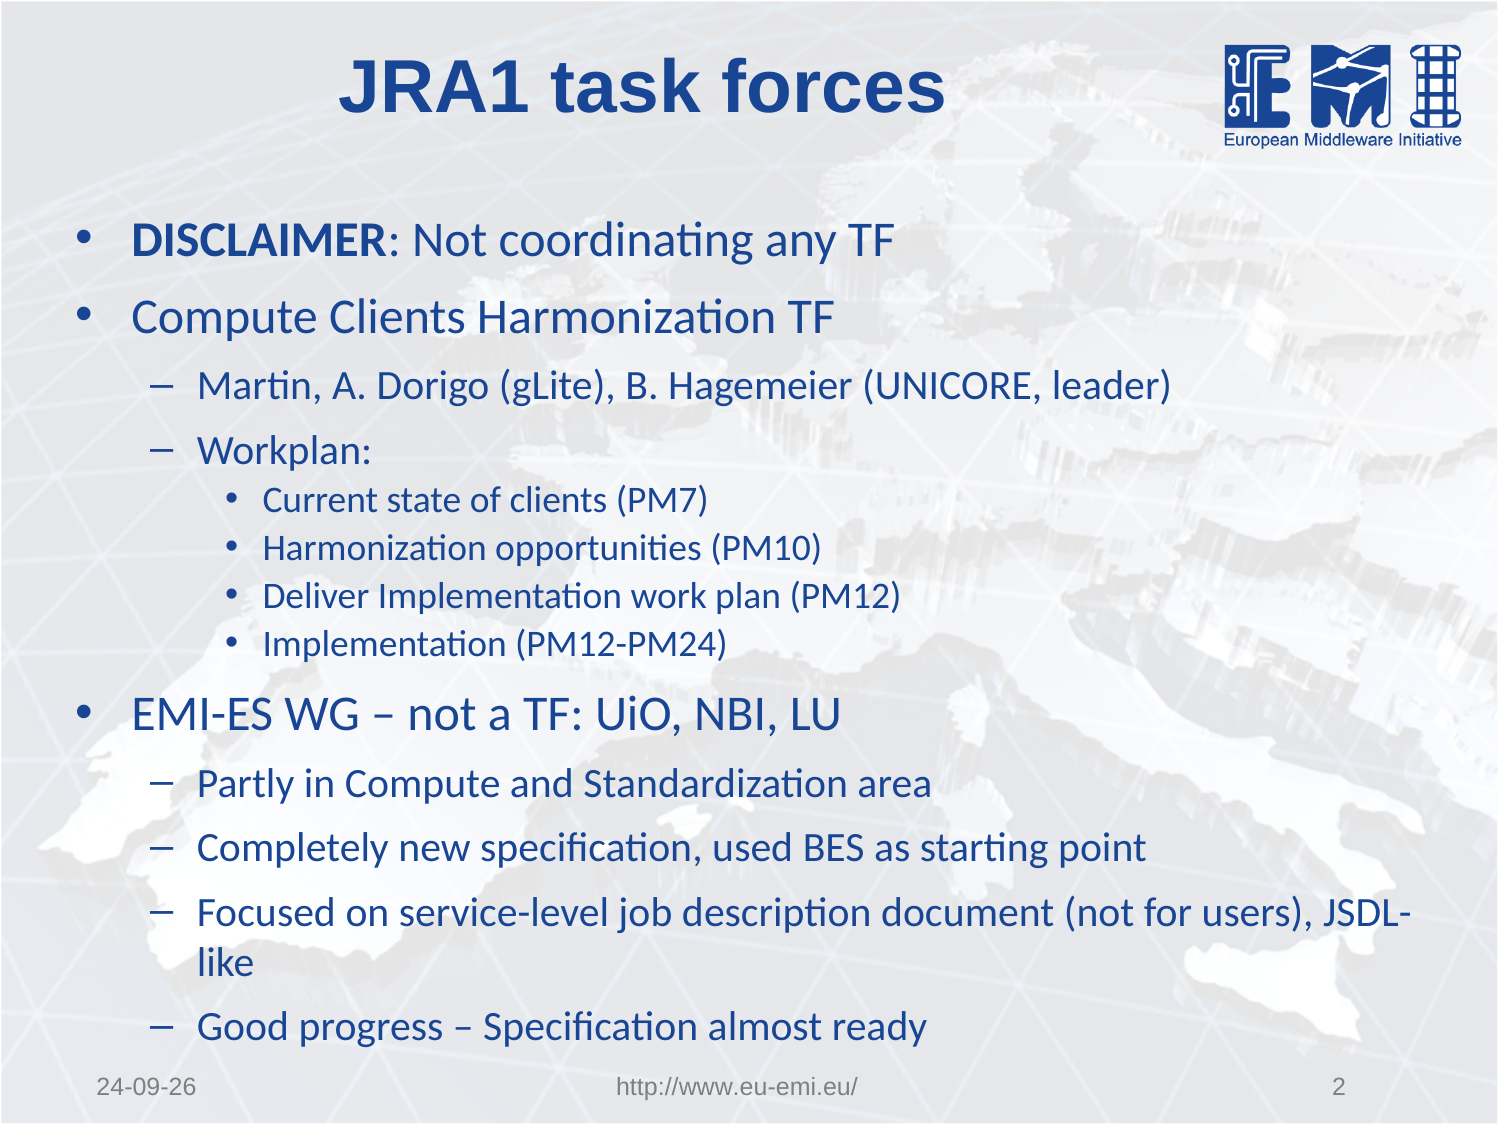

# JRA1 task forces
DISCLAIMER: Not coordinating any TF
Compute Clients Harmonization TF
Martin, A. Dorigo (gLite), B. Hagemeier (UNICORE, leader)
Workplan:
Current state of clients (PM7)
Harmonization opportunities (PM10)
Deliver Implementation work plan (PM12)
Implementation (PM12-PM24)
EMI-ES WG – not a TF: UiO, NBI, LU
Partly in Compute and Standardization area
Completely new specification, used BES as starting point
Focused on service-level job description document (not for users), JSDL-like
Good progress – Specification almost ready